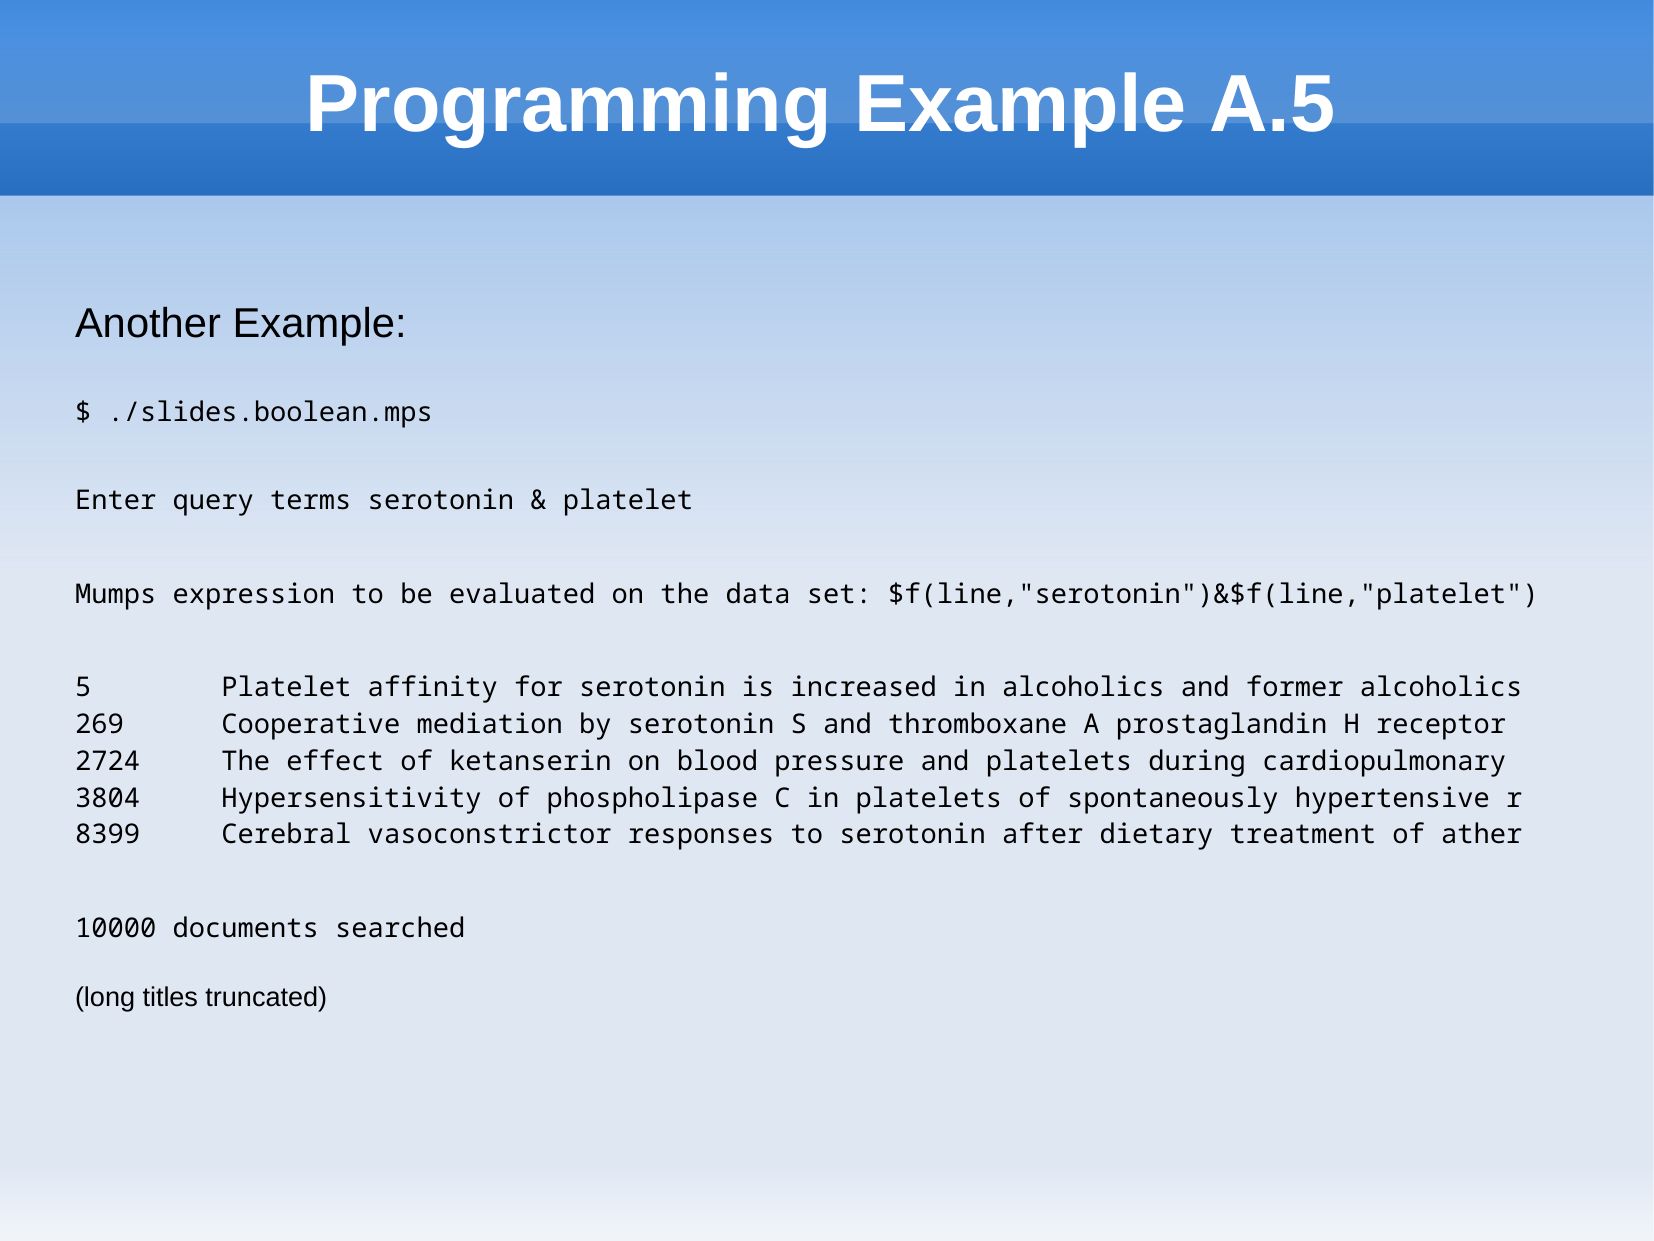

# Programming Example A.5
Another Example:
$ ./slides.boolean.mps
Enter query terms serotonin & platelet
Mumps expression to be evaluated on the data set: $f(line,"serotonin")&$f(line,"platelet")
5 Platelet affinity for serotonin is increased in alcoholics and former alcoholics
269 Cooperative mediation by serotonin S and thromboxane A prostaglandin H receptor
2724 The effect of ketanserin on blood pressure and platelets during cardiopulmonary
3804 Hypersensitivity of phospholipase C in platelets of spontaneously hypertensive r
8399 Cerebral vasoconstrictor responses to serotonin after dietary treatment of ather
10000 documents searched
(long titles truncated)